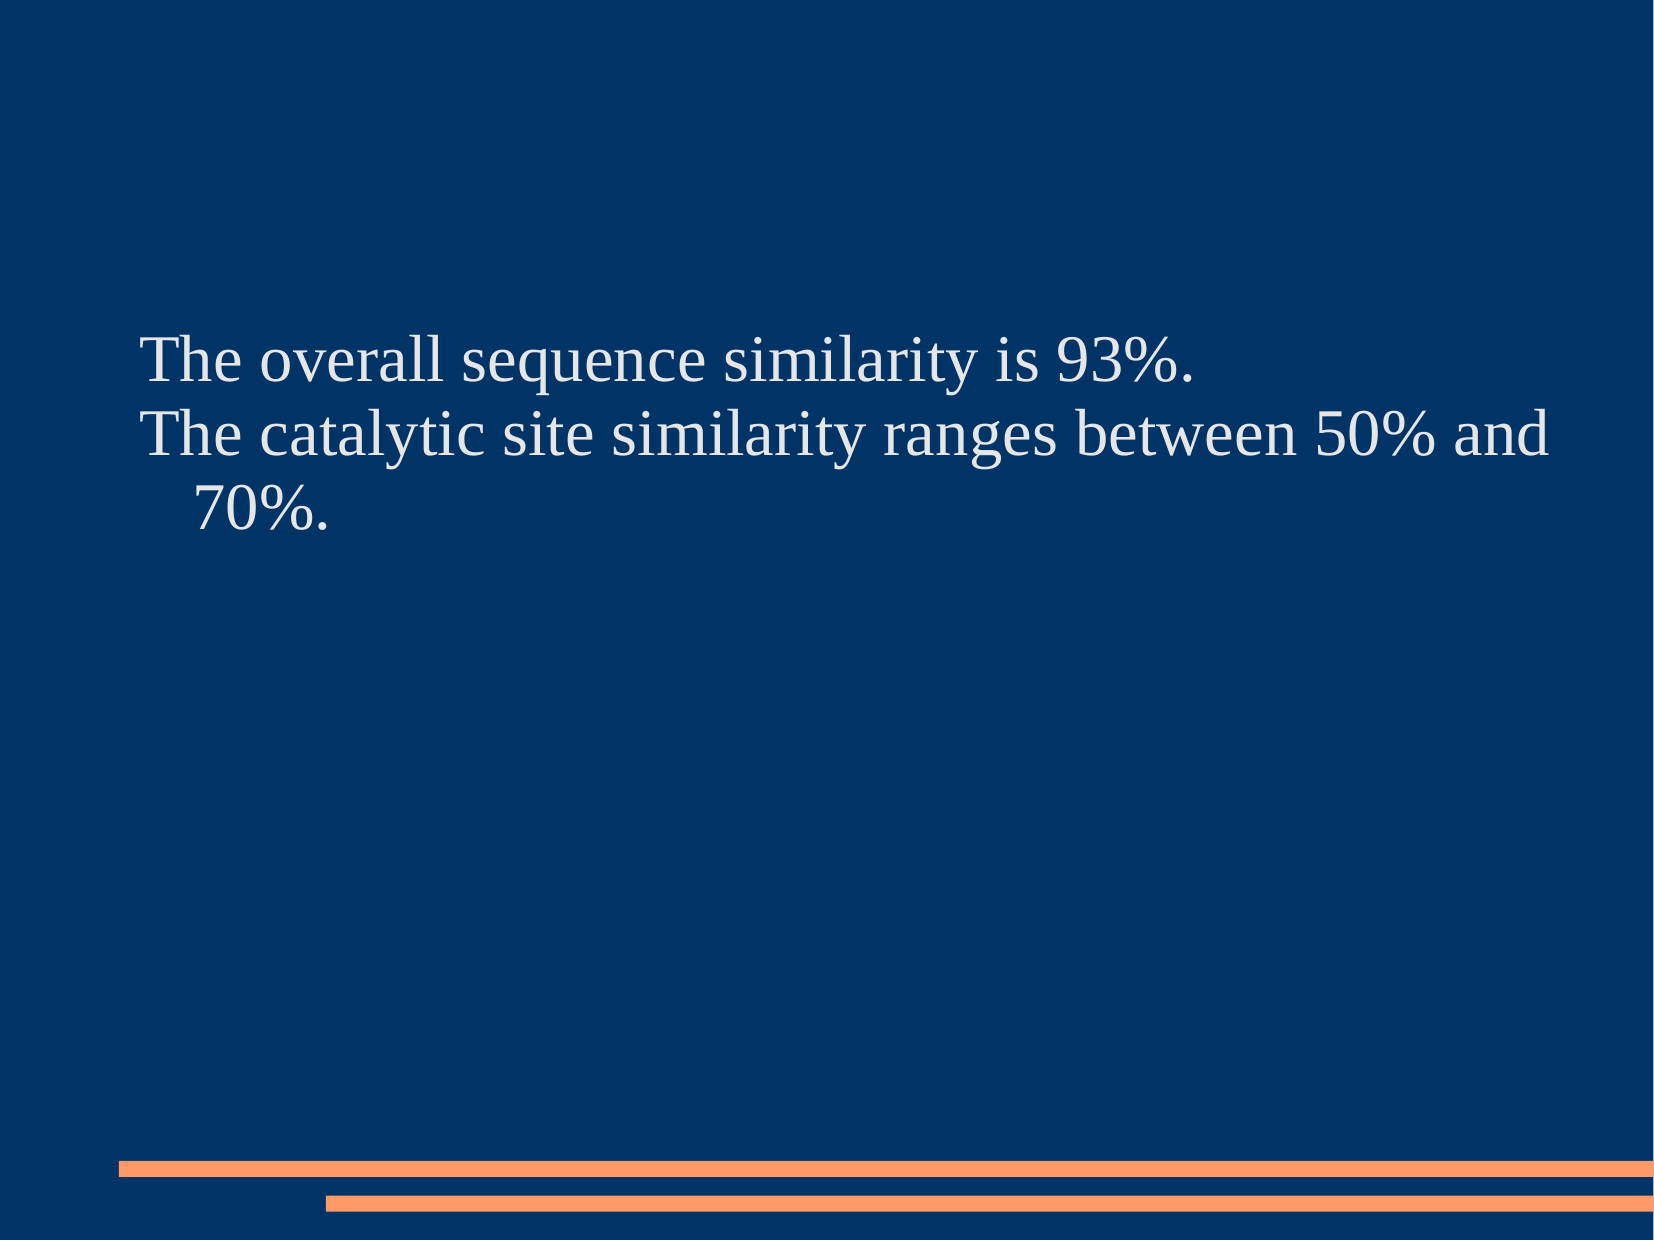

#
The overall sequence similarity is 93%.
The catalytic site similarity ranges between 50% and 70%.